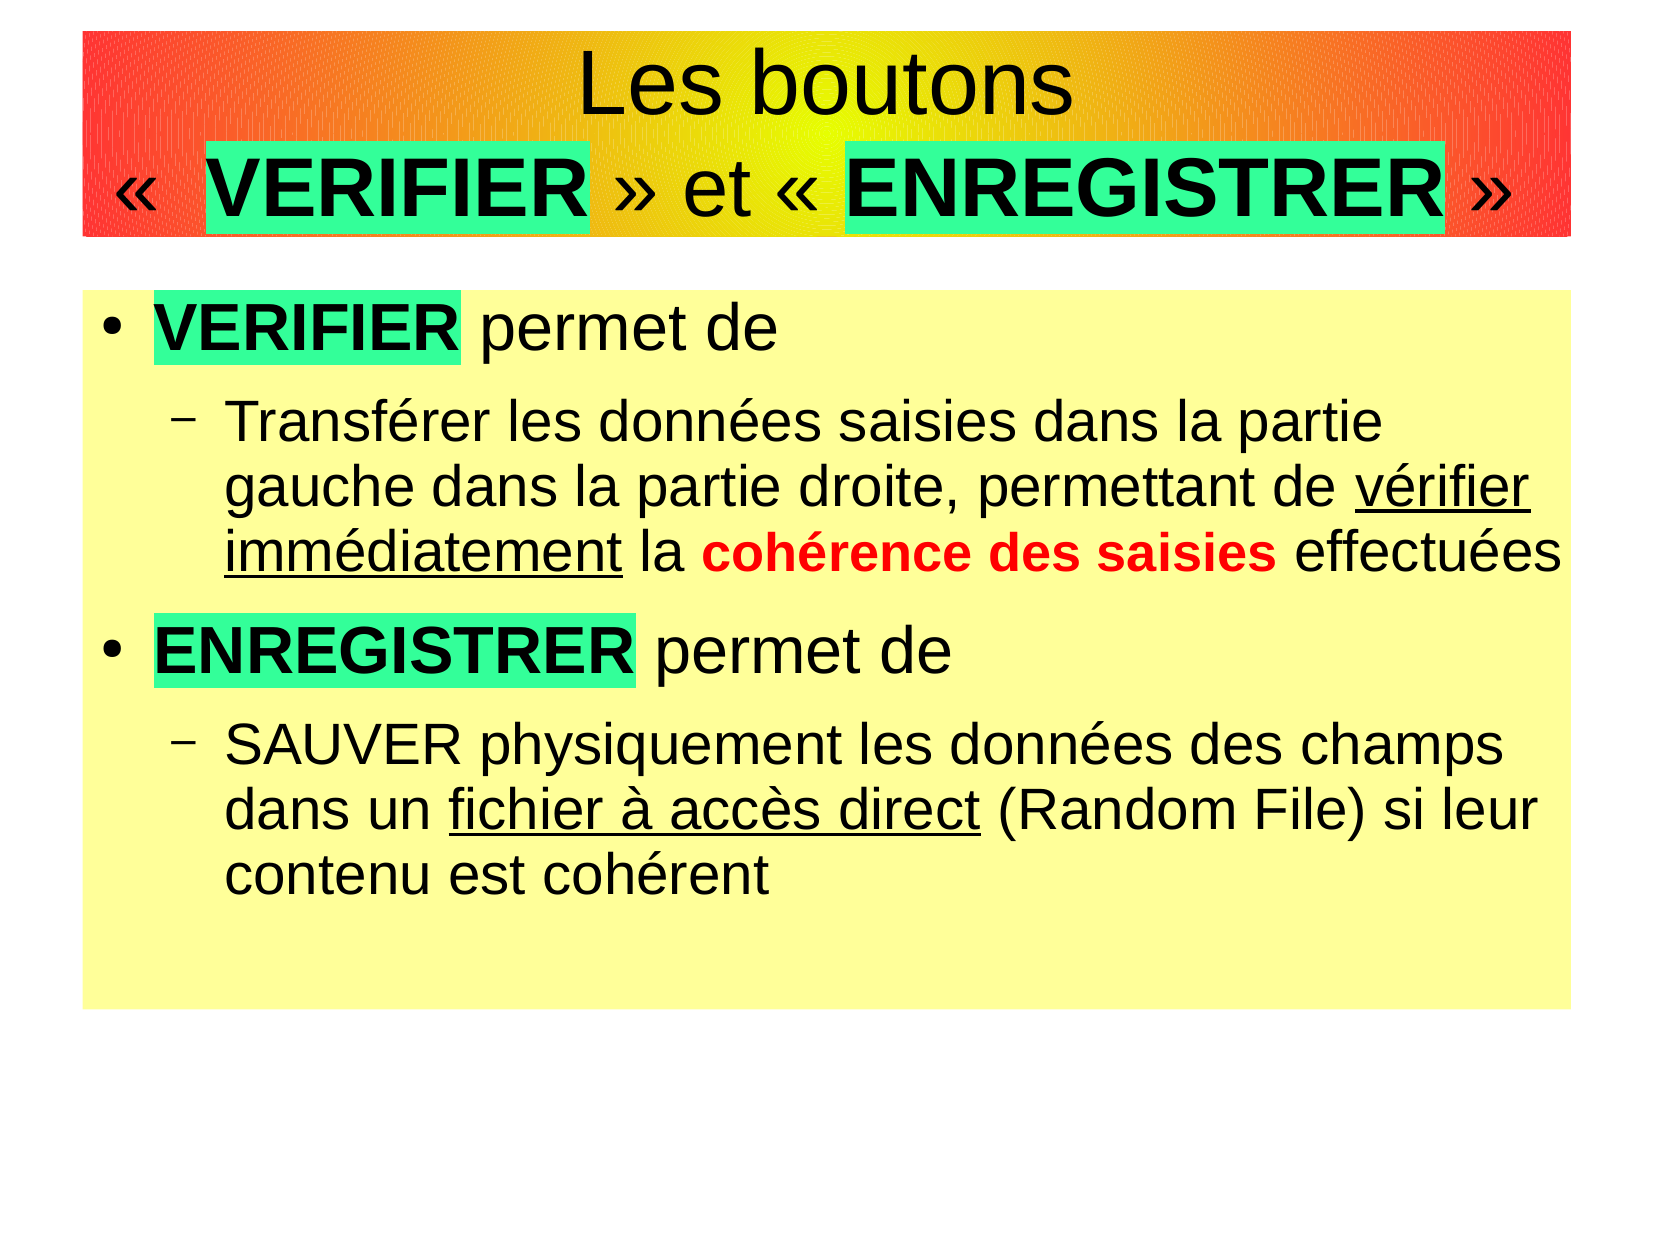

# Les boutons «  VERIFIER » et « ENREGISTRER »
VERIFIER permet de
Transférer les données saisies dans la partie gauche dans la partie droite, permettant de vérifier immédiatement la cohérence des saisies effectuées
ENREGISTRER permet de
SAUVER physiquement les données des champs dans un fichier à accès direct (Random File) si leur contenu est cohérent